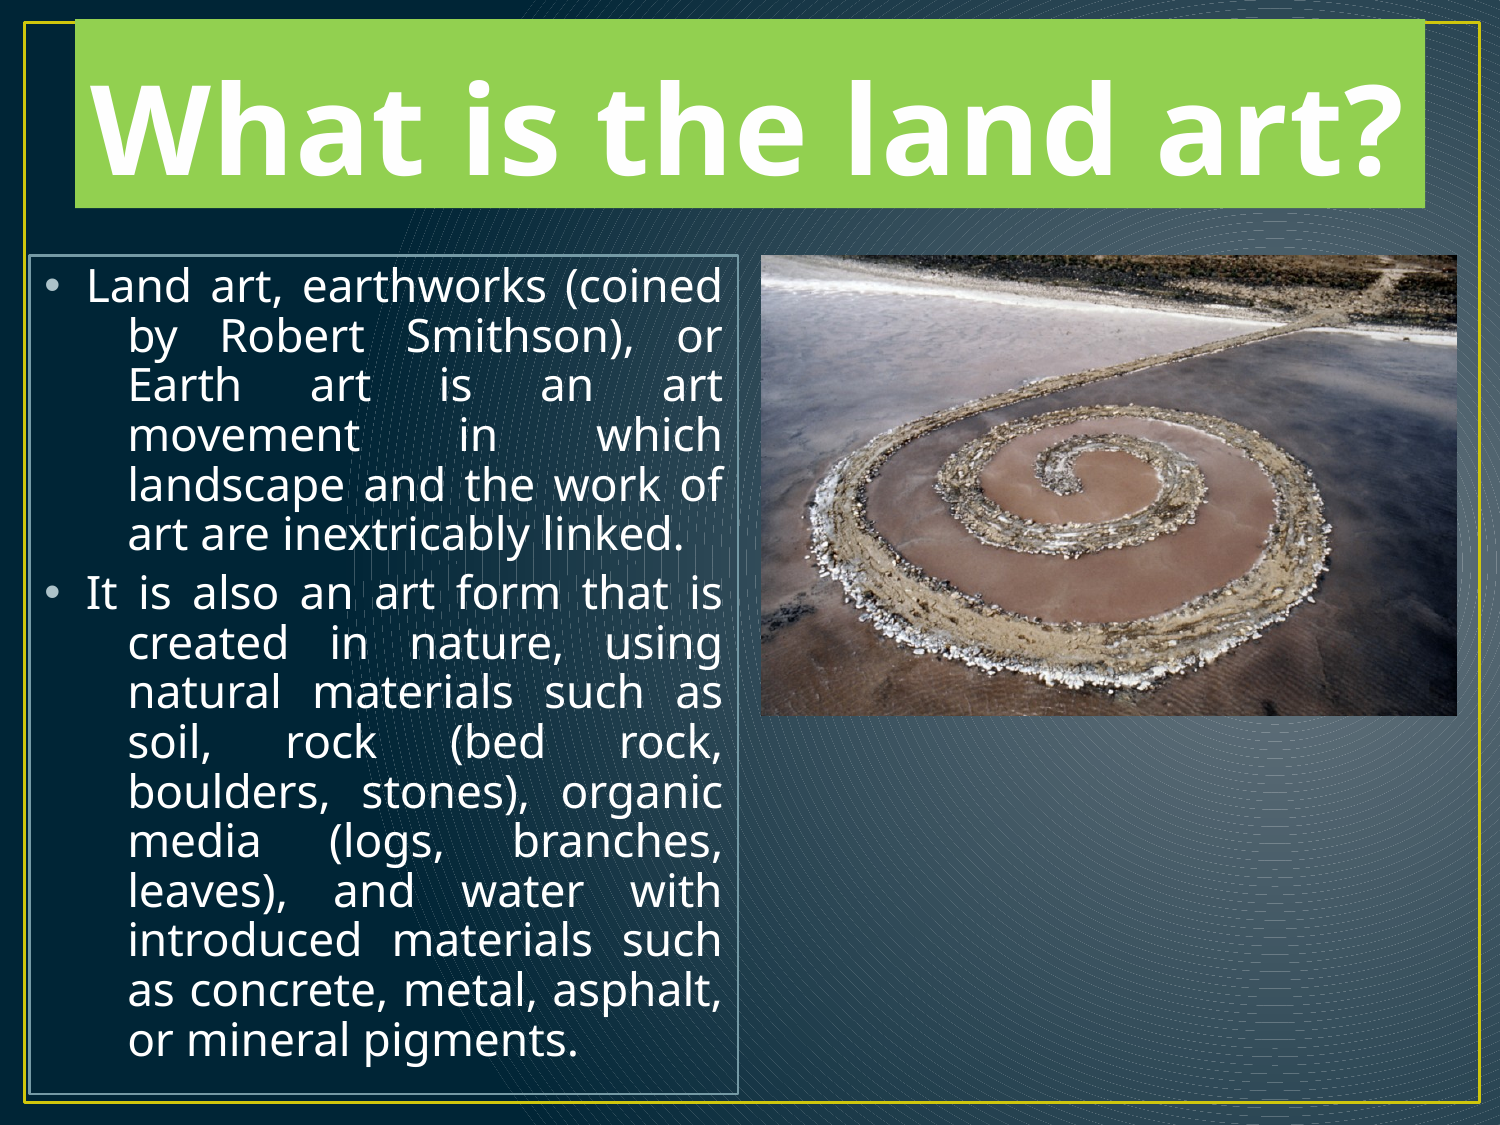

# What is the land art?
Land art, earthworks (coined by Robert Smithson), or Earth art is an art movement in which landscape and the work of art are inextricably linked.
It is also an art form that is created in nature, using natural materials such as soil, rock (bed rock, boulders, stones), organic media (logs, branches, leaves), and water with introduced materials such as concrete, metal, asphalt, or mineral pigments.